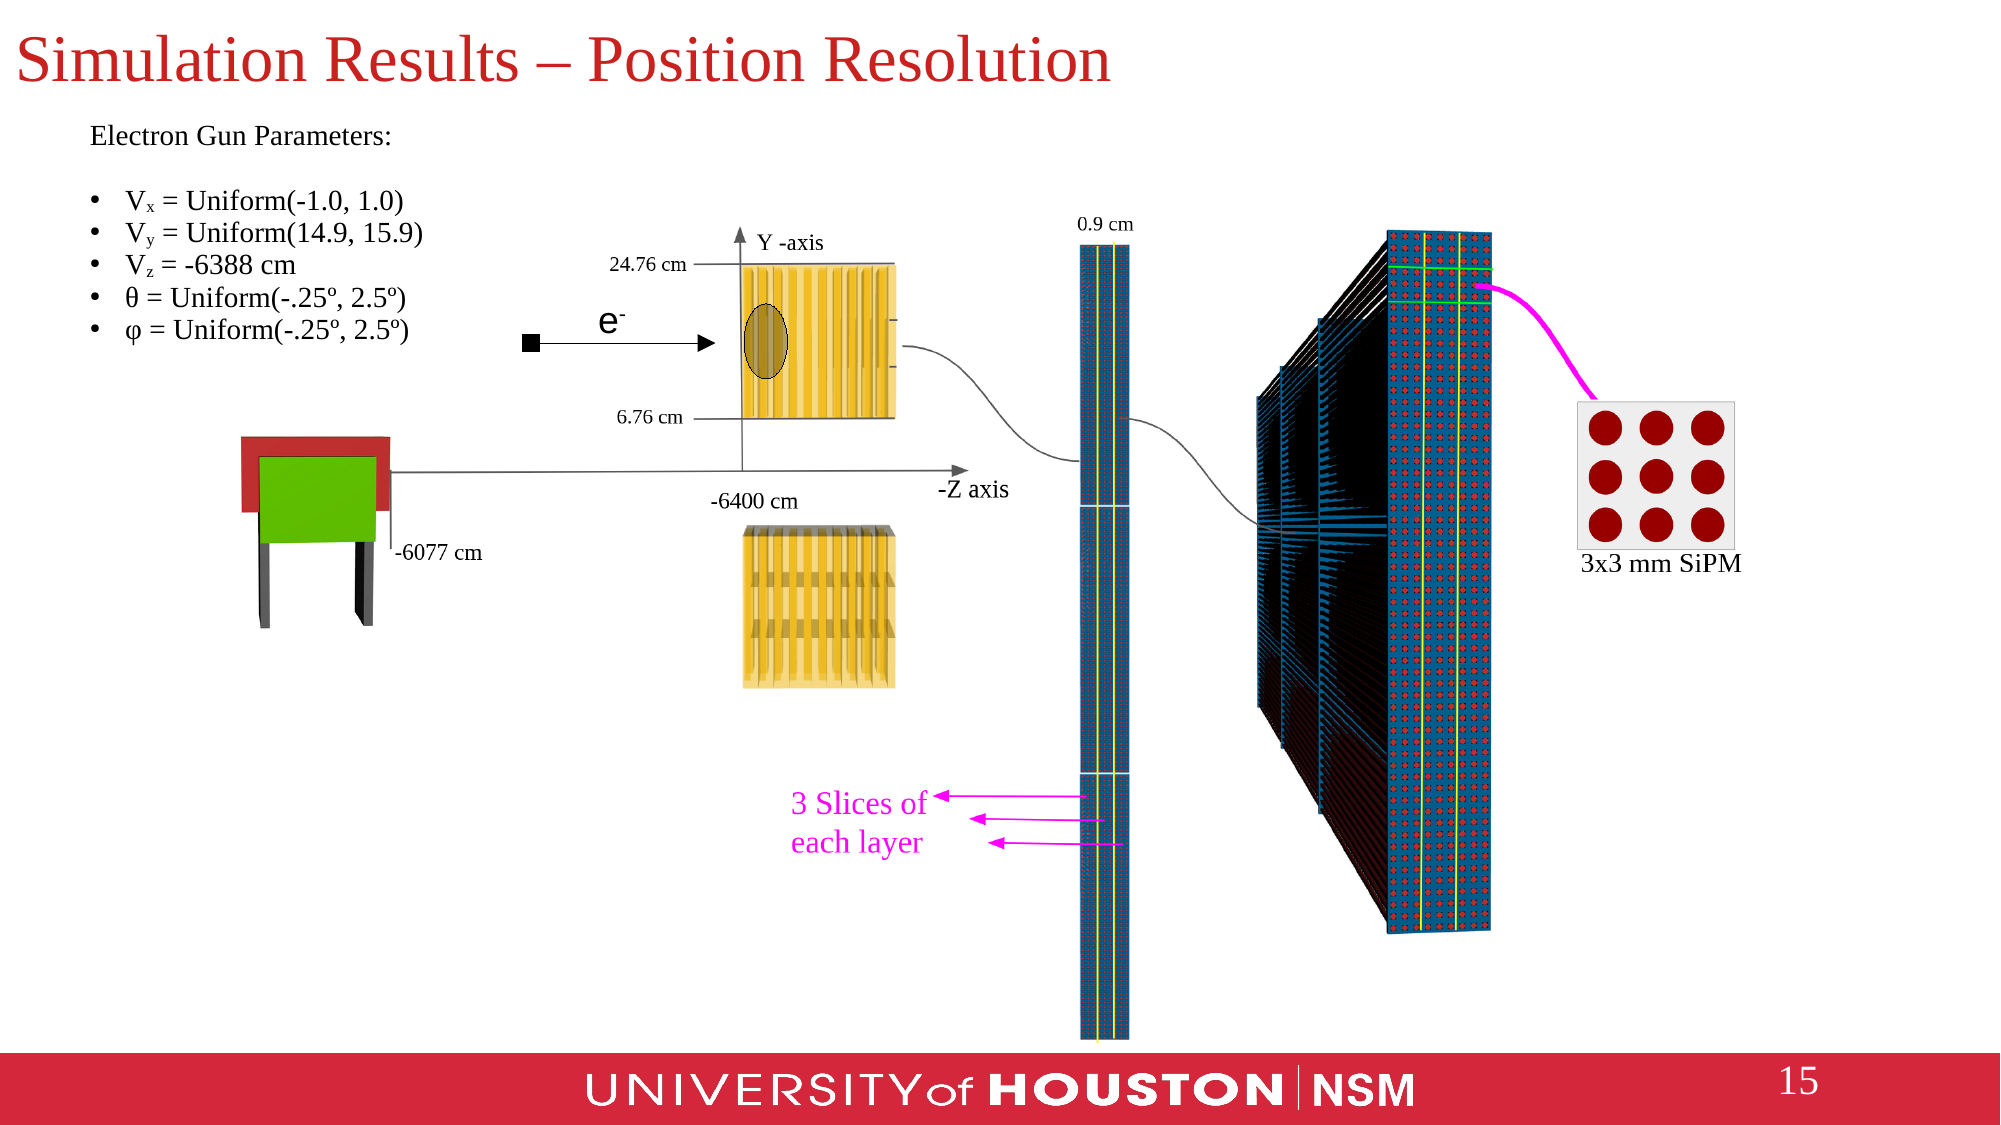

# Simulation Results – Position Resolution
Electron Gun Parameters:
Vx = Uniform(-1.0, 1.0)
Vy = Uniform(14.9, 15.9)
Vz = -6388 cm
θ = Uniform(-.25º, 2.5º)
φ = Uniform(-.25º, 2.5º)
e-
15